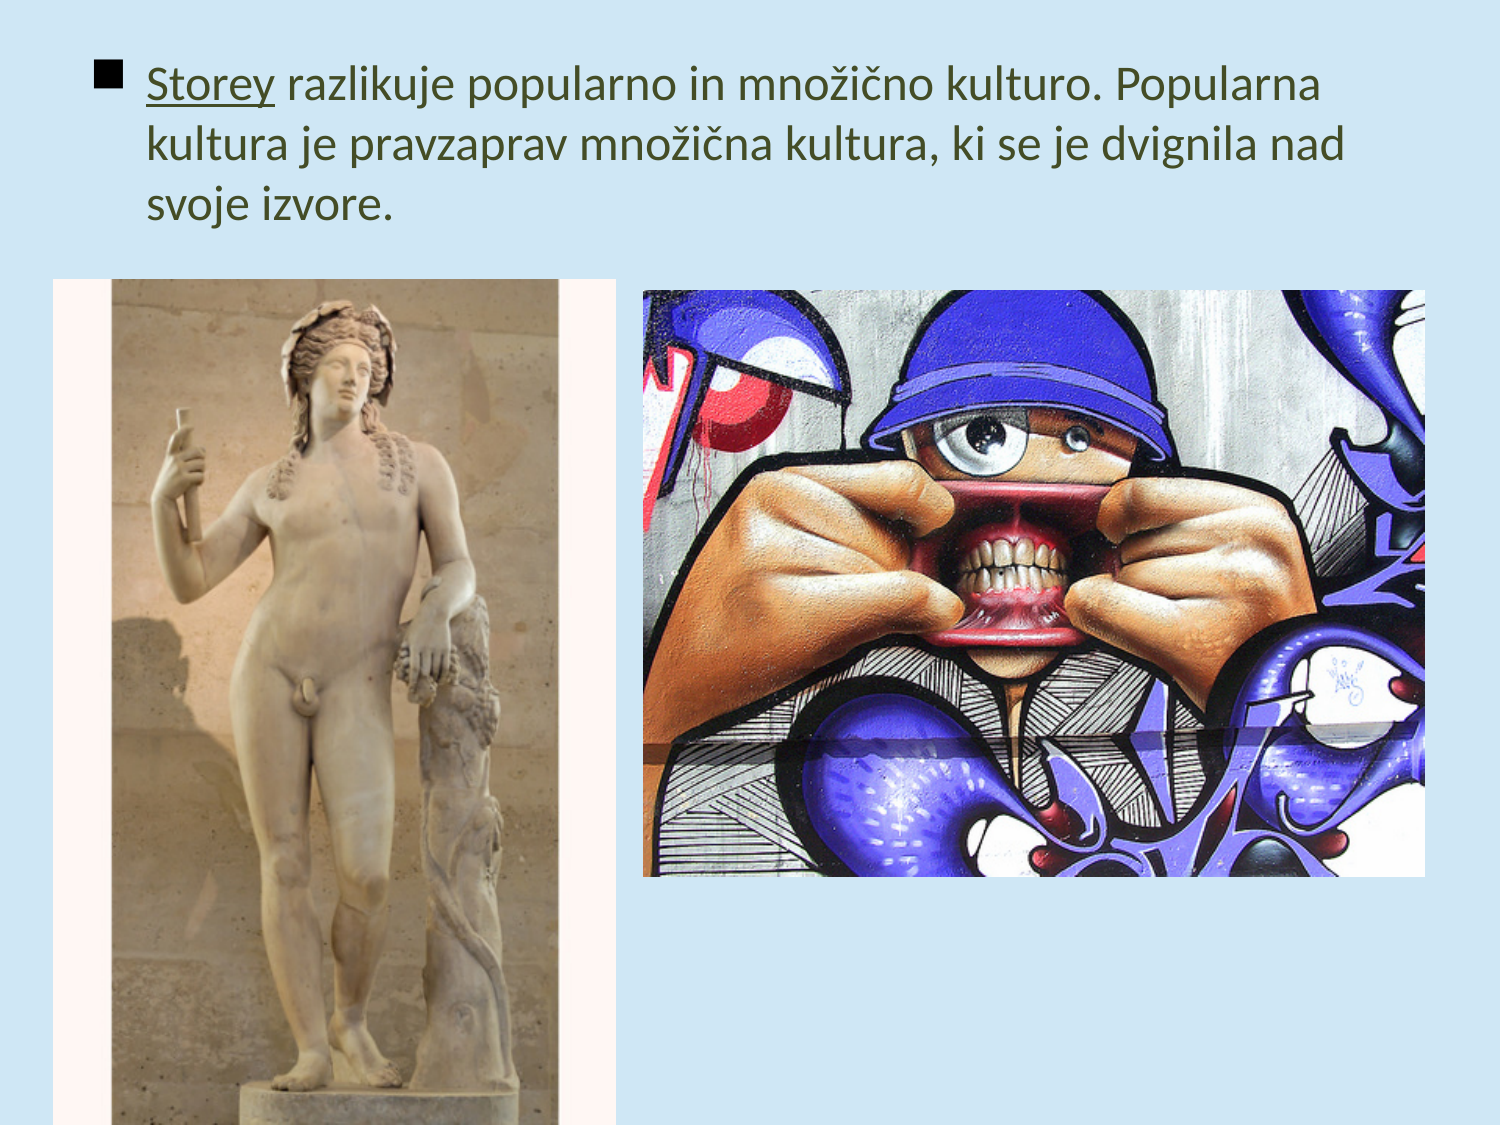

# Storey razlikuje popularno in množično kulturo. Popularna kultura je pravzaprav množična kultura, ki se je dvignila nad svoje izvore.